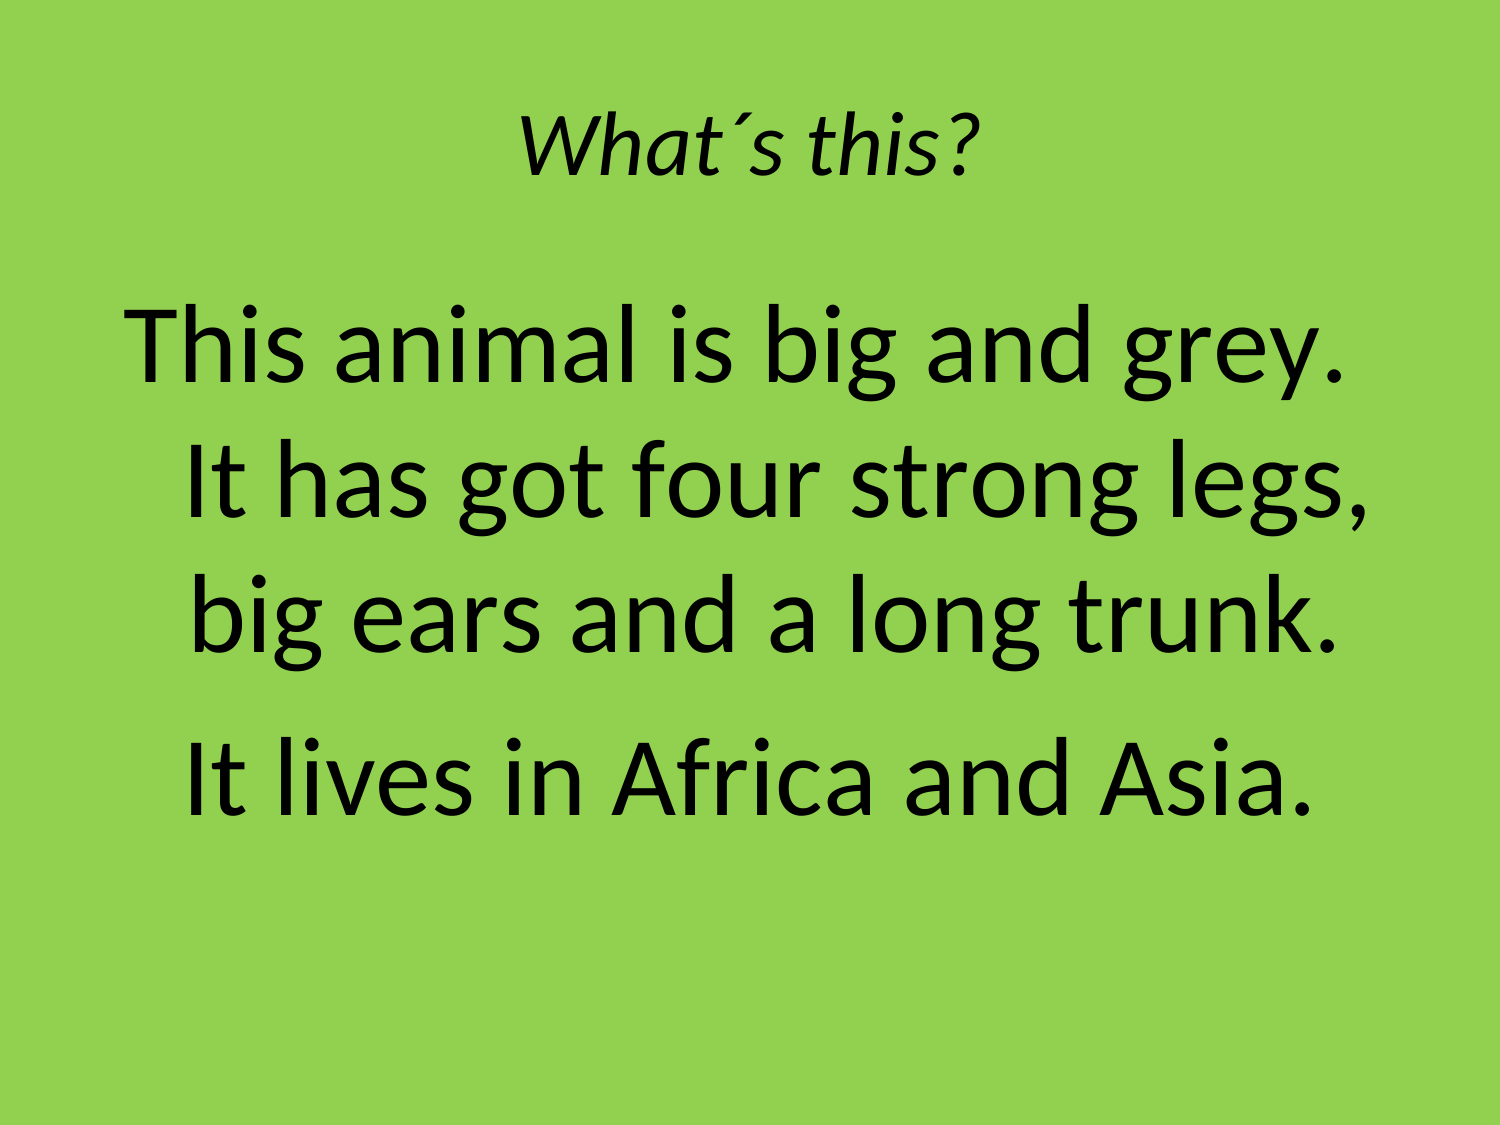

# What´s this?
This animal is big and grey.
It has got four strong legs, big ears and a long trunk.
It lives in Africa and Asia.